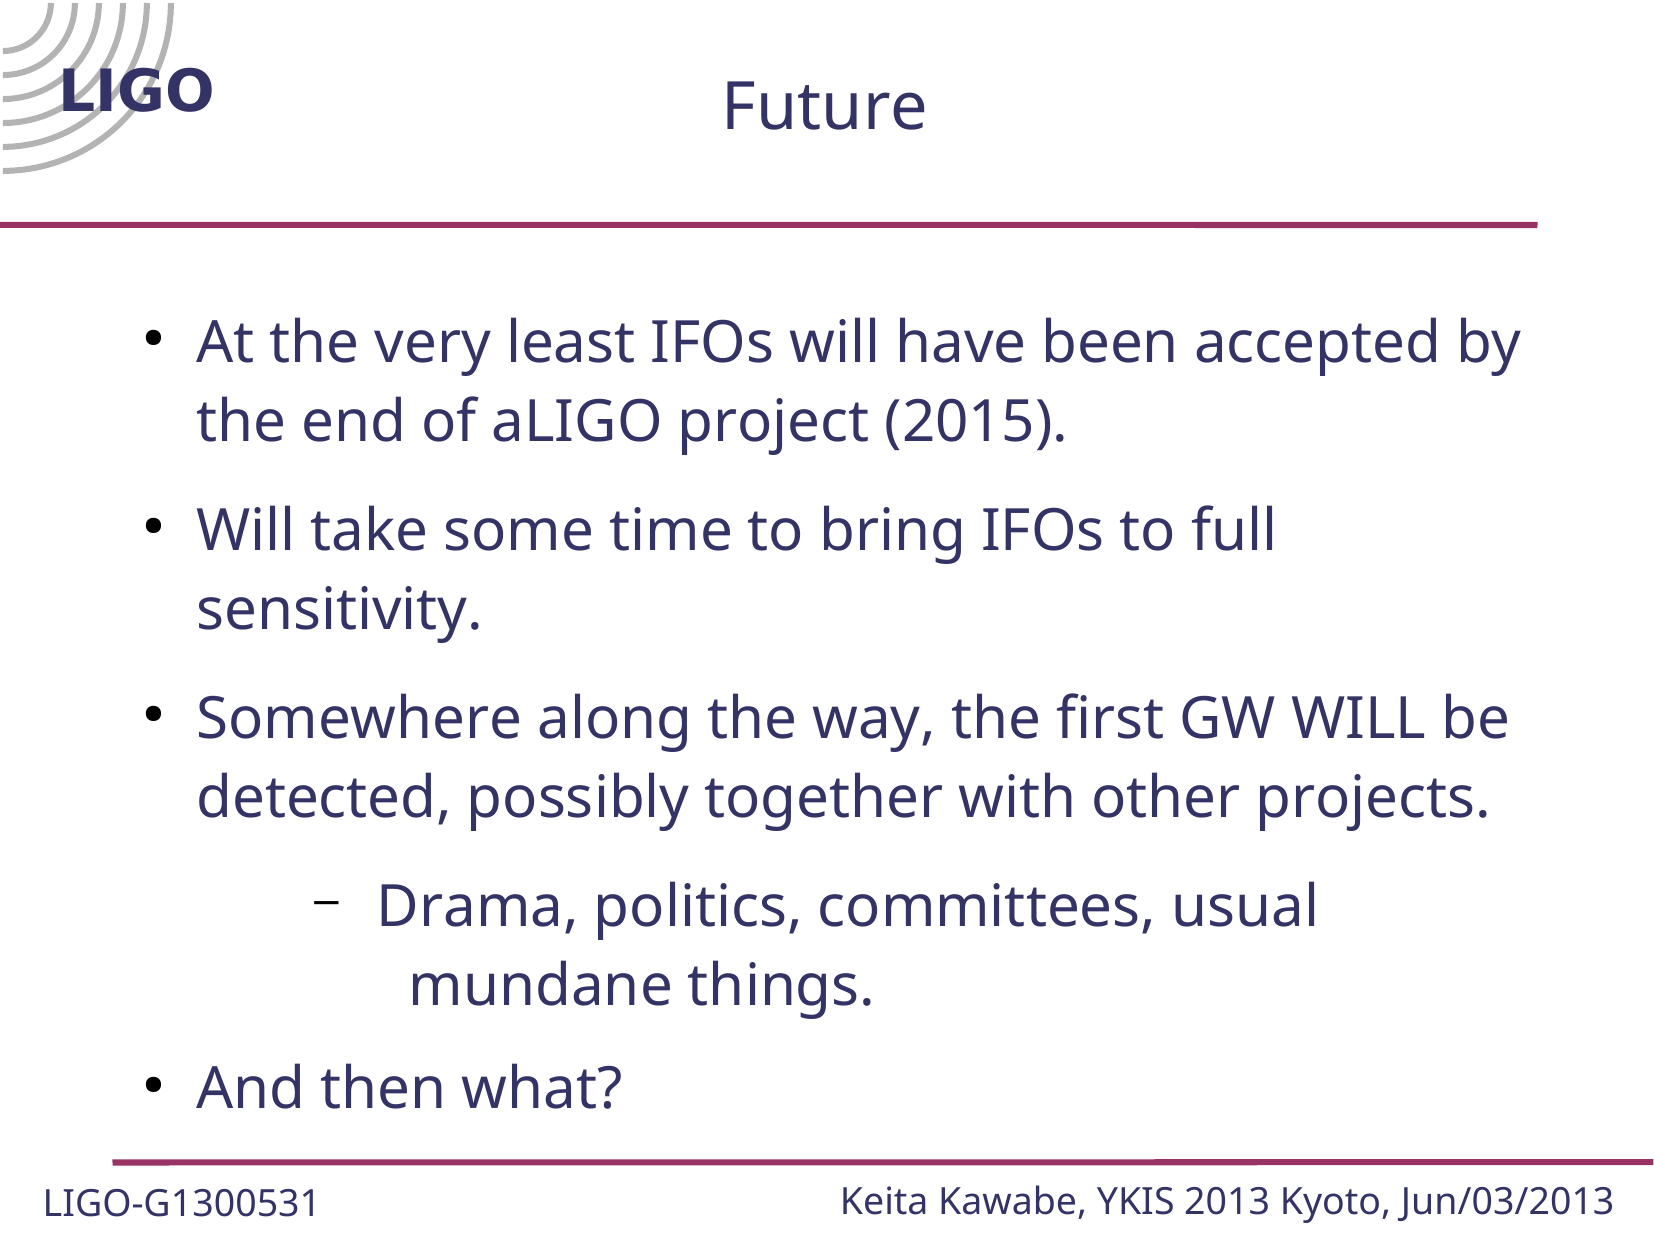

# Future
At the very least IFOs will have been accepted by the end of aLIGO project (2015).
Will take some time to bring IFOs to full sensitivity.
Somewhere along the way, the first GW WILL be detected, possibly together with other projects.
 Drama, politics, committees, usual mundane things.
And then what?